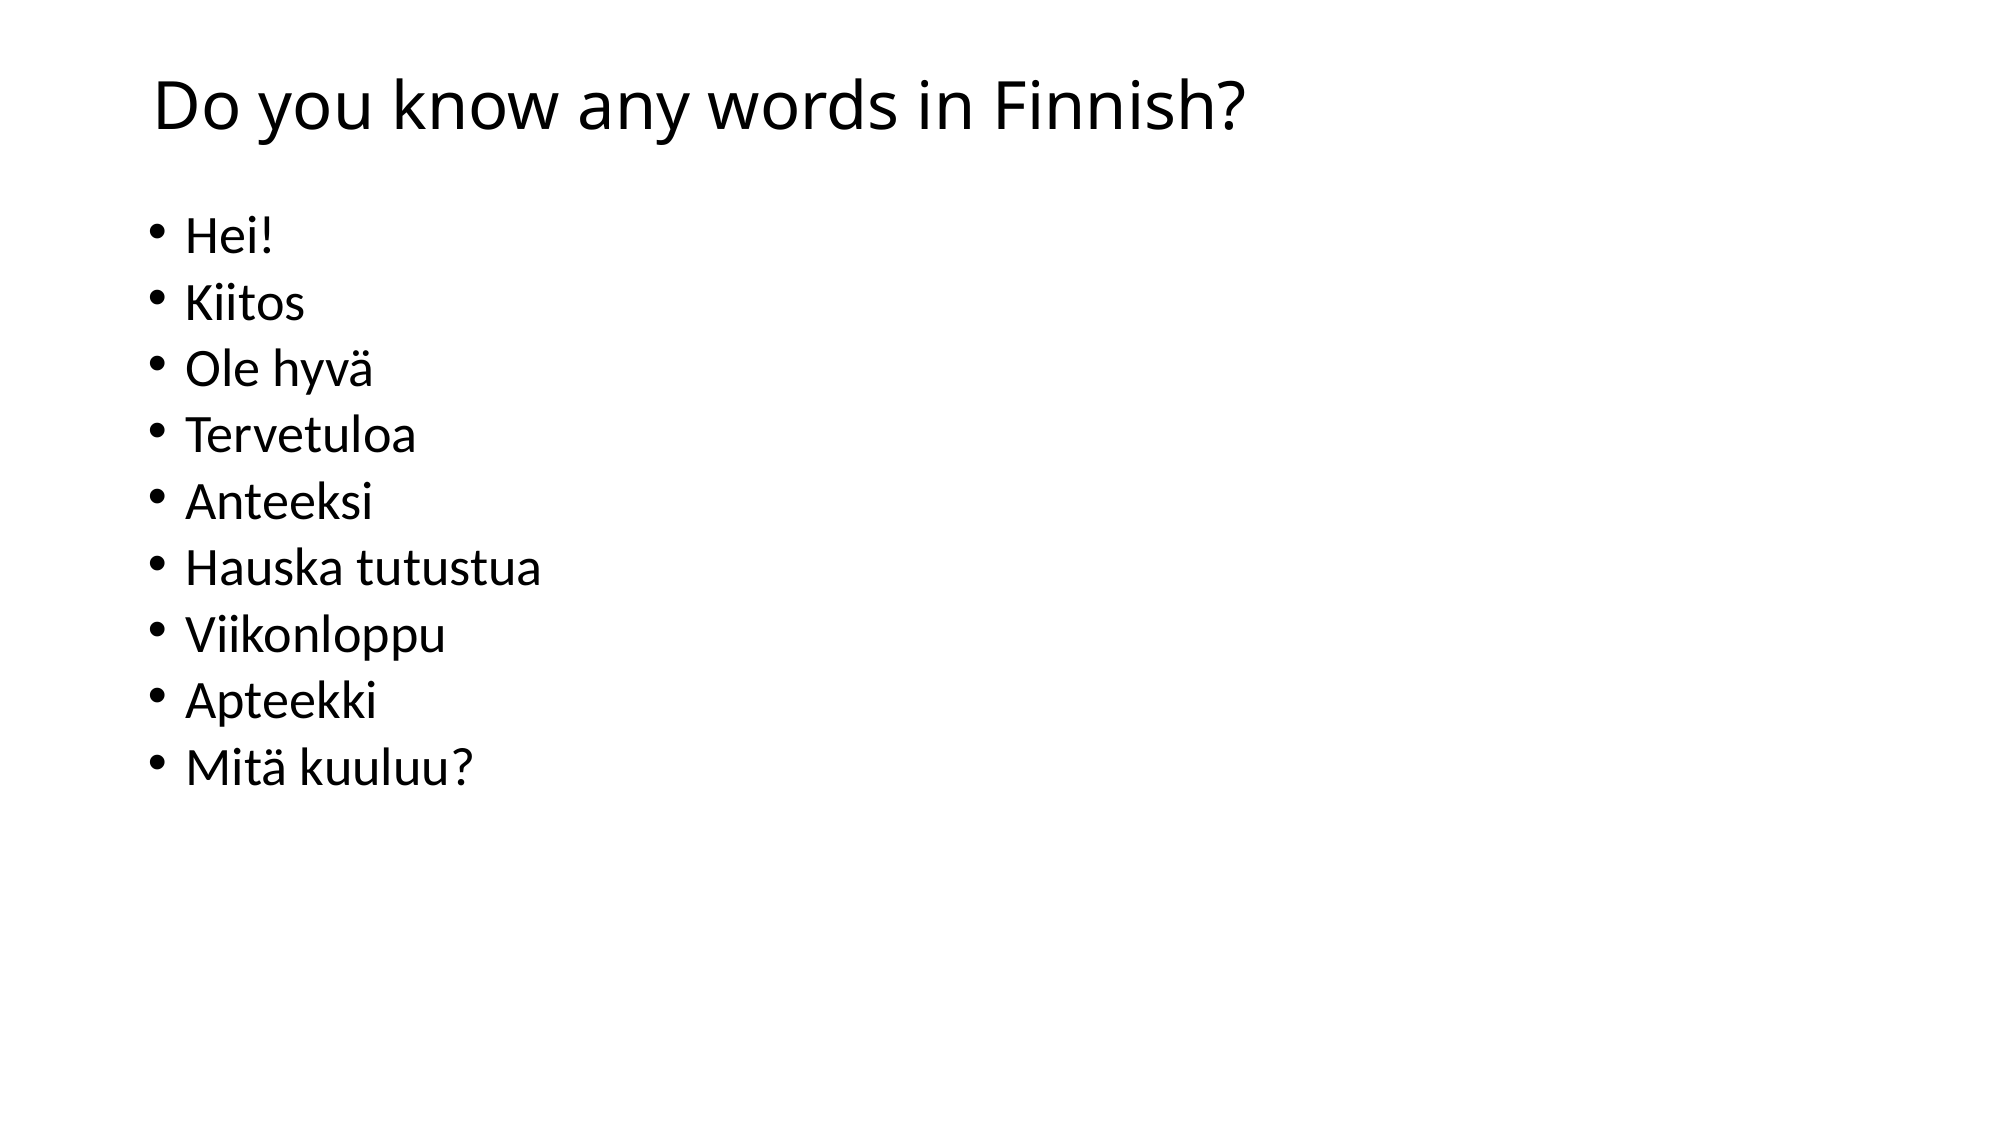

# Do you know any words in Finnish?
Hei!
Kiitos
Ole hyvä
Tervetuloa
Anteeksi
Hauska tutustua
Viikonloppu
Apteekki
Mitä kuuluu?